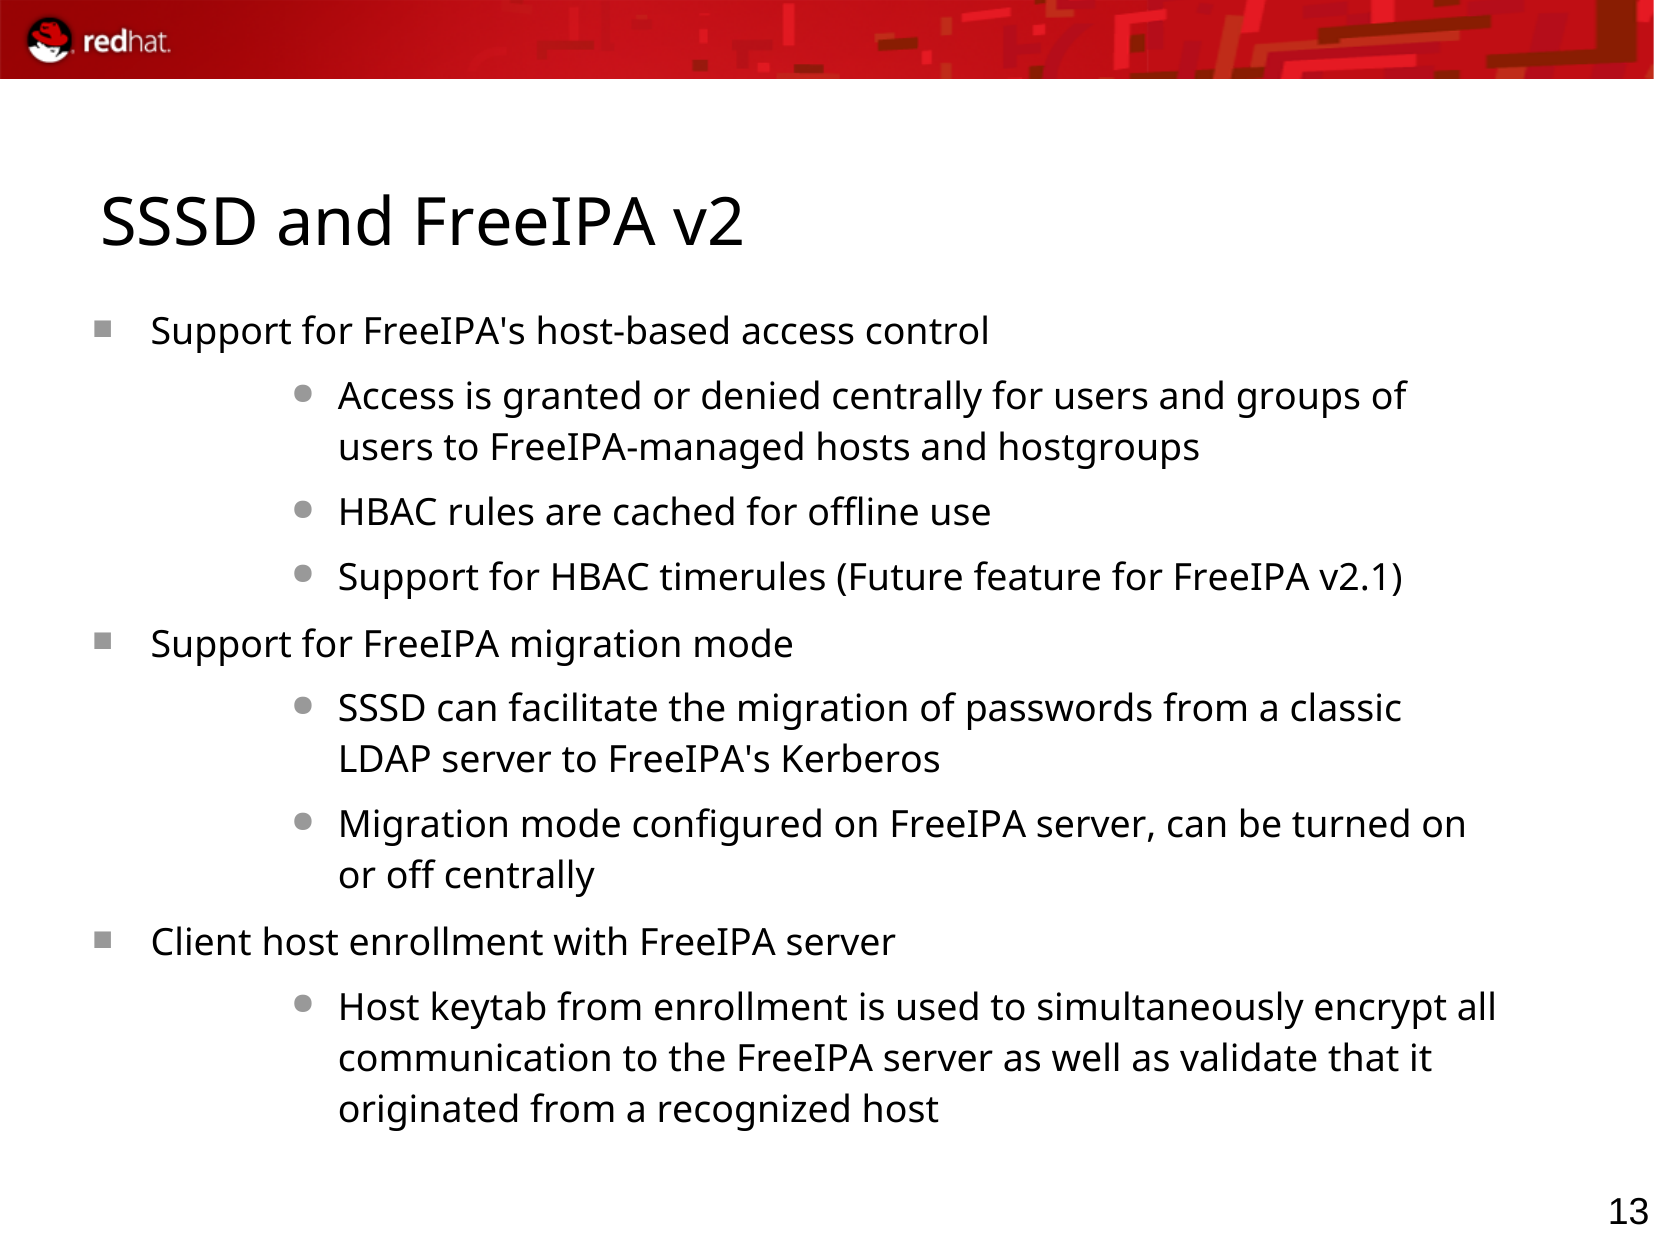

# SSSD and FreeIPA v2
Support for FreeIPA's host-based access control
Access is granted or denied centrally for users and groups of users to FreeIPA-managed hosts and hostgroups
HBAC rules are cached for offline use
Support for HBAC timerules (Future feature for FreeIPA v2.1)
Support for FreeIPA migration mode
SSSD can facilitate the migration of passwords from a classic LDAP server to FreeIPA's Kerberos
Migration mode configured on FreeIPA server, can be turned on or off centrally
Client host enrollment with FreeIPA server
Host keytab from enrollment is used to simultaneously encrypt all communication to the FreeIPA server as well as validate that it originated from a recognized host